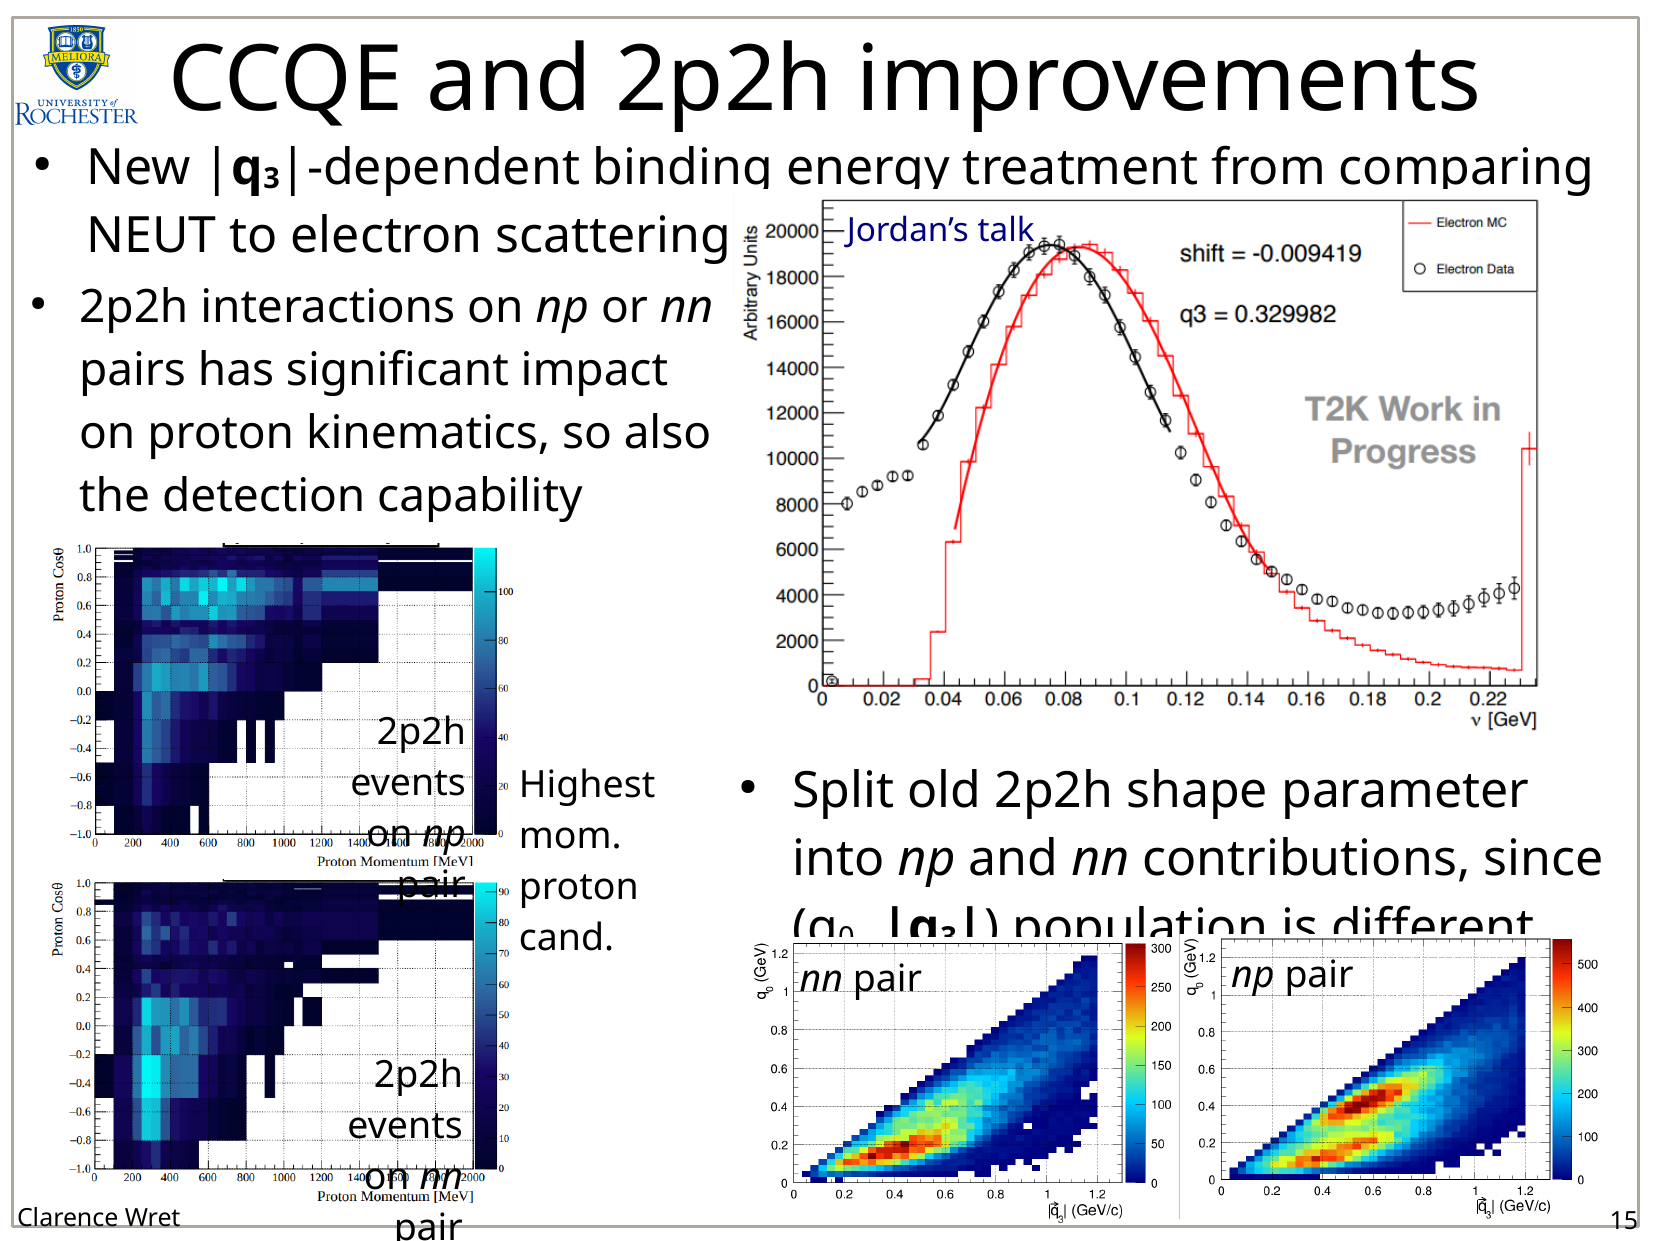

CCQE and 2p2h improvements
# New |q3|-dependent binding energy treatment from comparing NEUT to electron scattering data
Jordan’s talk
2p2h interactions on np or nn pairs has significant impact on proton kinematics, so also the detection capability
2p2h events on np pair
Highest mom. proton cand.
Split old 2p2h shape parameter into np and nn contributions, since
(q0, |q3|) population is different
np pair
nn pair
2p2h events on nn pair